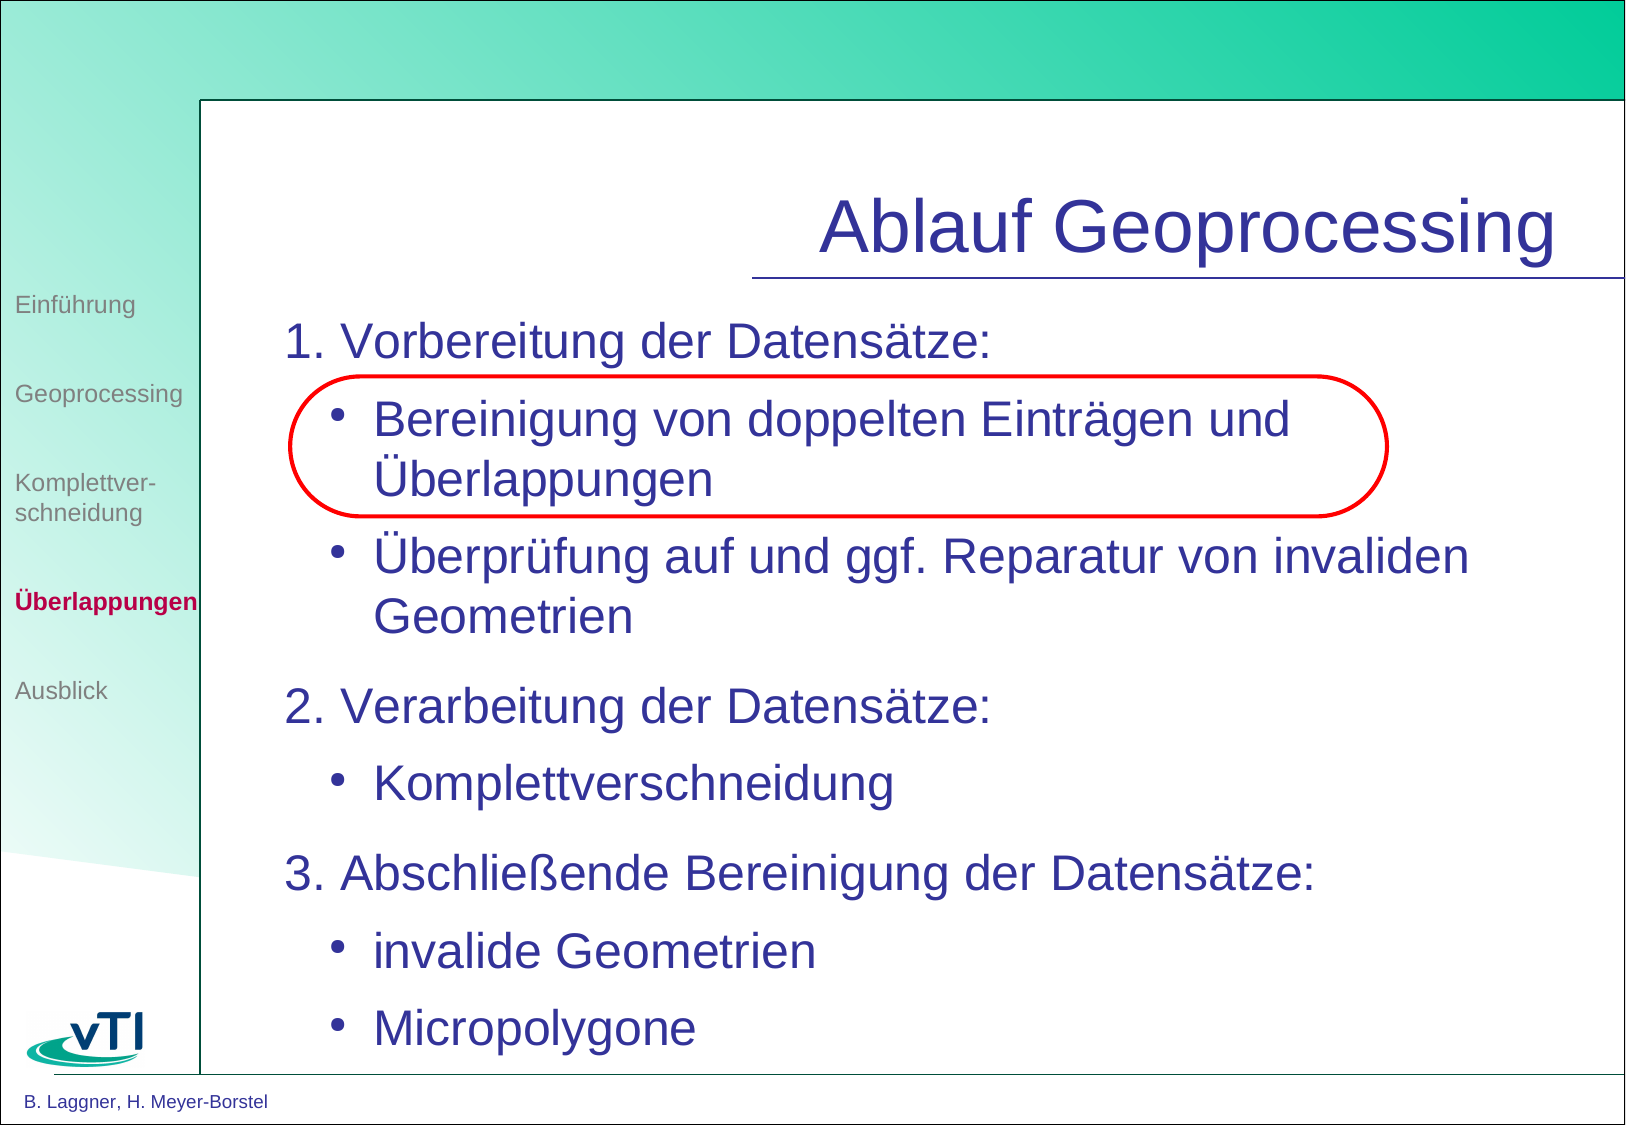

Ablauf Geoprocessing
Einführung
Geoprocessing
Komplettver-schneidung
Überlappungen
Ausblick
1. Vorbereitung der Datensätze:
Bereinigung von doppelten Einträgen und Überlappungen
Überprüfung auf und ggf. Reparatur von invaliden Geometrien
2. Verarbeitung der Datensätze:
Komplettverschneidung
3. Abschließende Bereinigung der Datensätze:
invalide Geometrien
Micropolygone